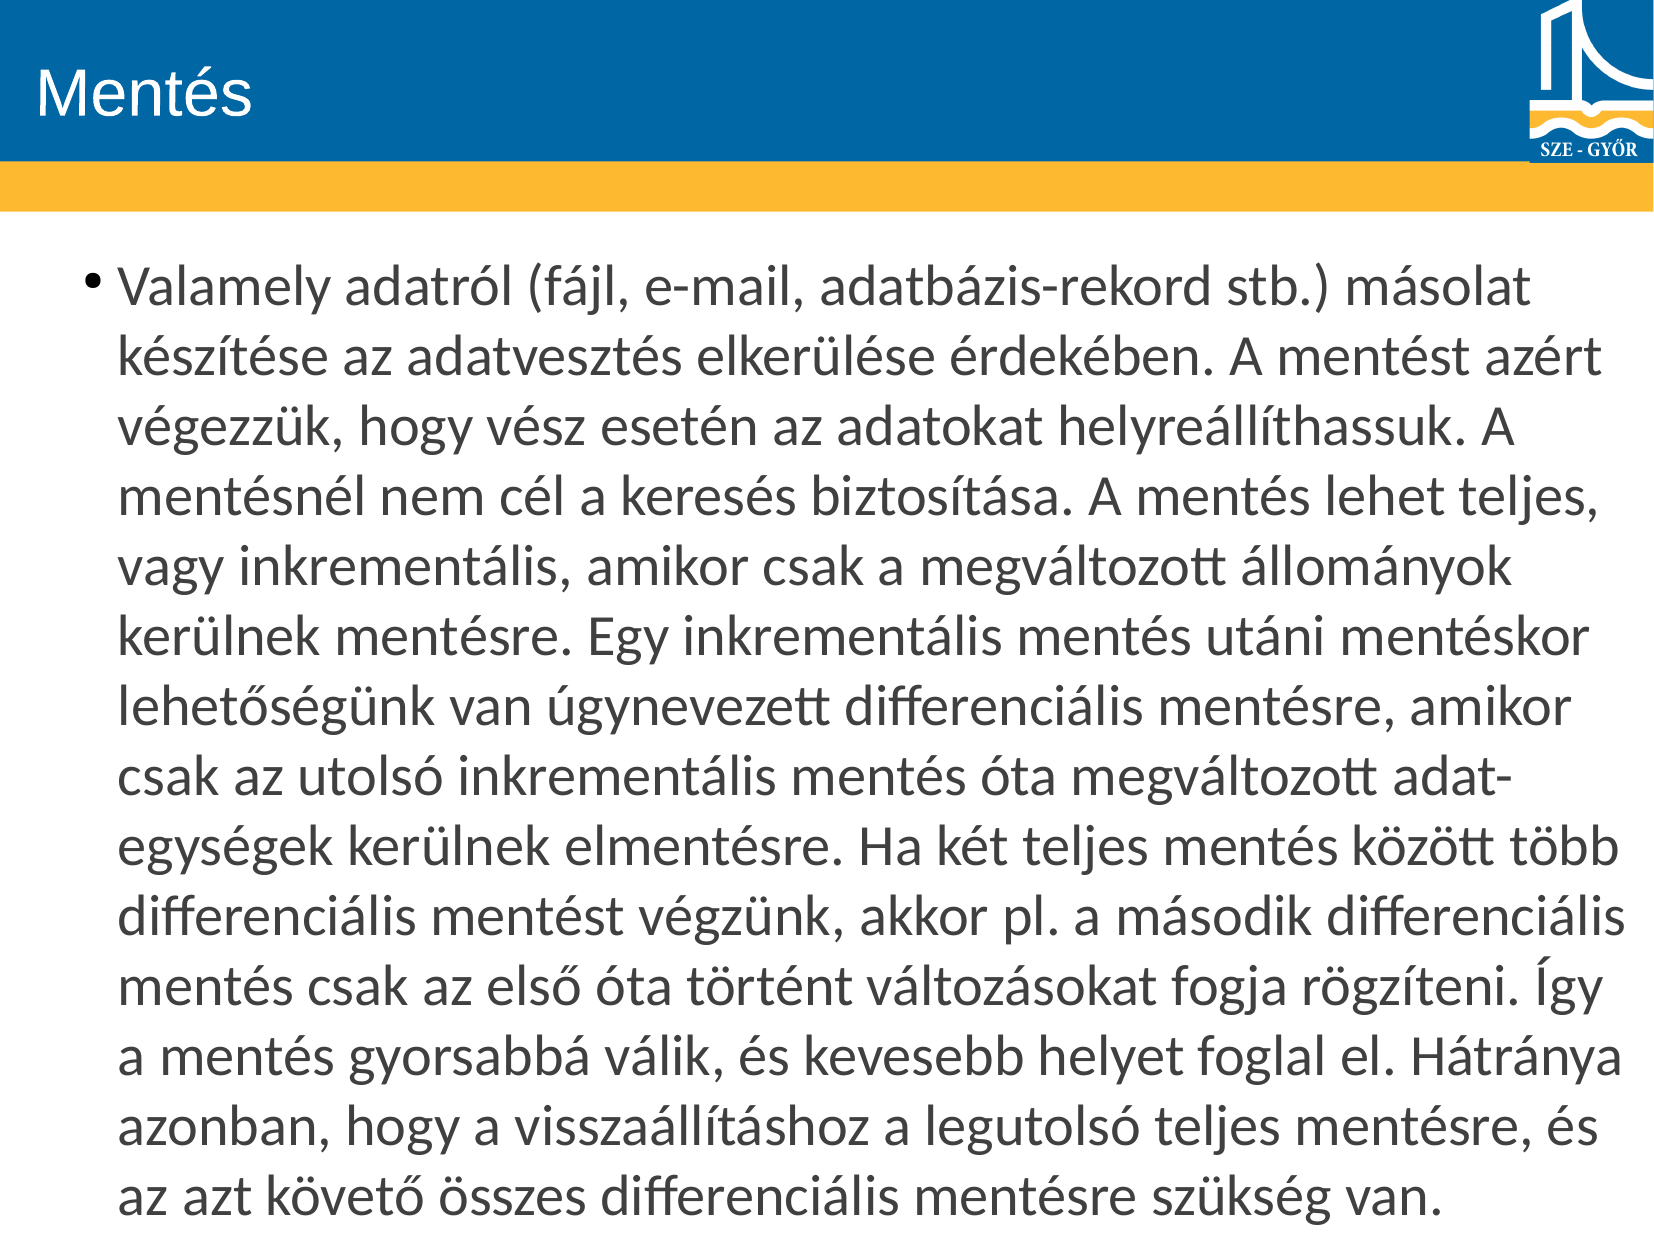

Mentés
Valamely adatról (fájl, e-mail, adatbázis-rekord stb.) másolat készítése az adatvesztés elkerülése érdekében. A mentést azért végezzük, hogy vész esetén az adatokat helyreállíthassuk. A mentésnél nem cél a keresés biztosítása. A mentés lehet teljes, vagy inkrementális, amikor csak a megváltozott állományok kerülnek mentésre. Egy inkrementális mentés utáni mentéskor lehetőségünk van úgynevezett differenciális mentésre, amikor csak az utolsó inkrementális mentés óta megváltozott adat-egységek kerülnek elmentésre. Ha két teljes mentés között több differenciális mentést végzünk, akkor pl. a második differenciális mentés csak az első óta történt változásokat fogja rögzíteni. Így a mentés gyorsabbá válik, és kevesebb helyet foglal el. Hátránya azonban, hogy a visszaállításhoz a legutolsó teljes mentésre, és az azt követő összes differenciális mentésre szükség van.